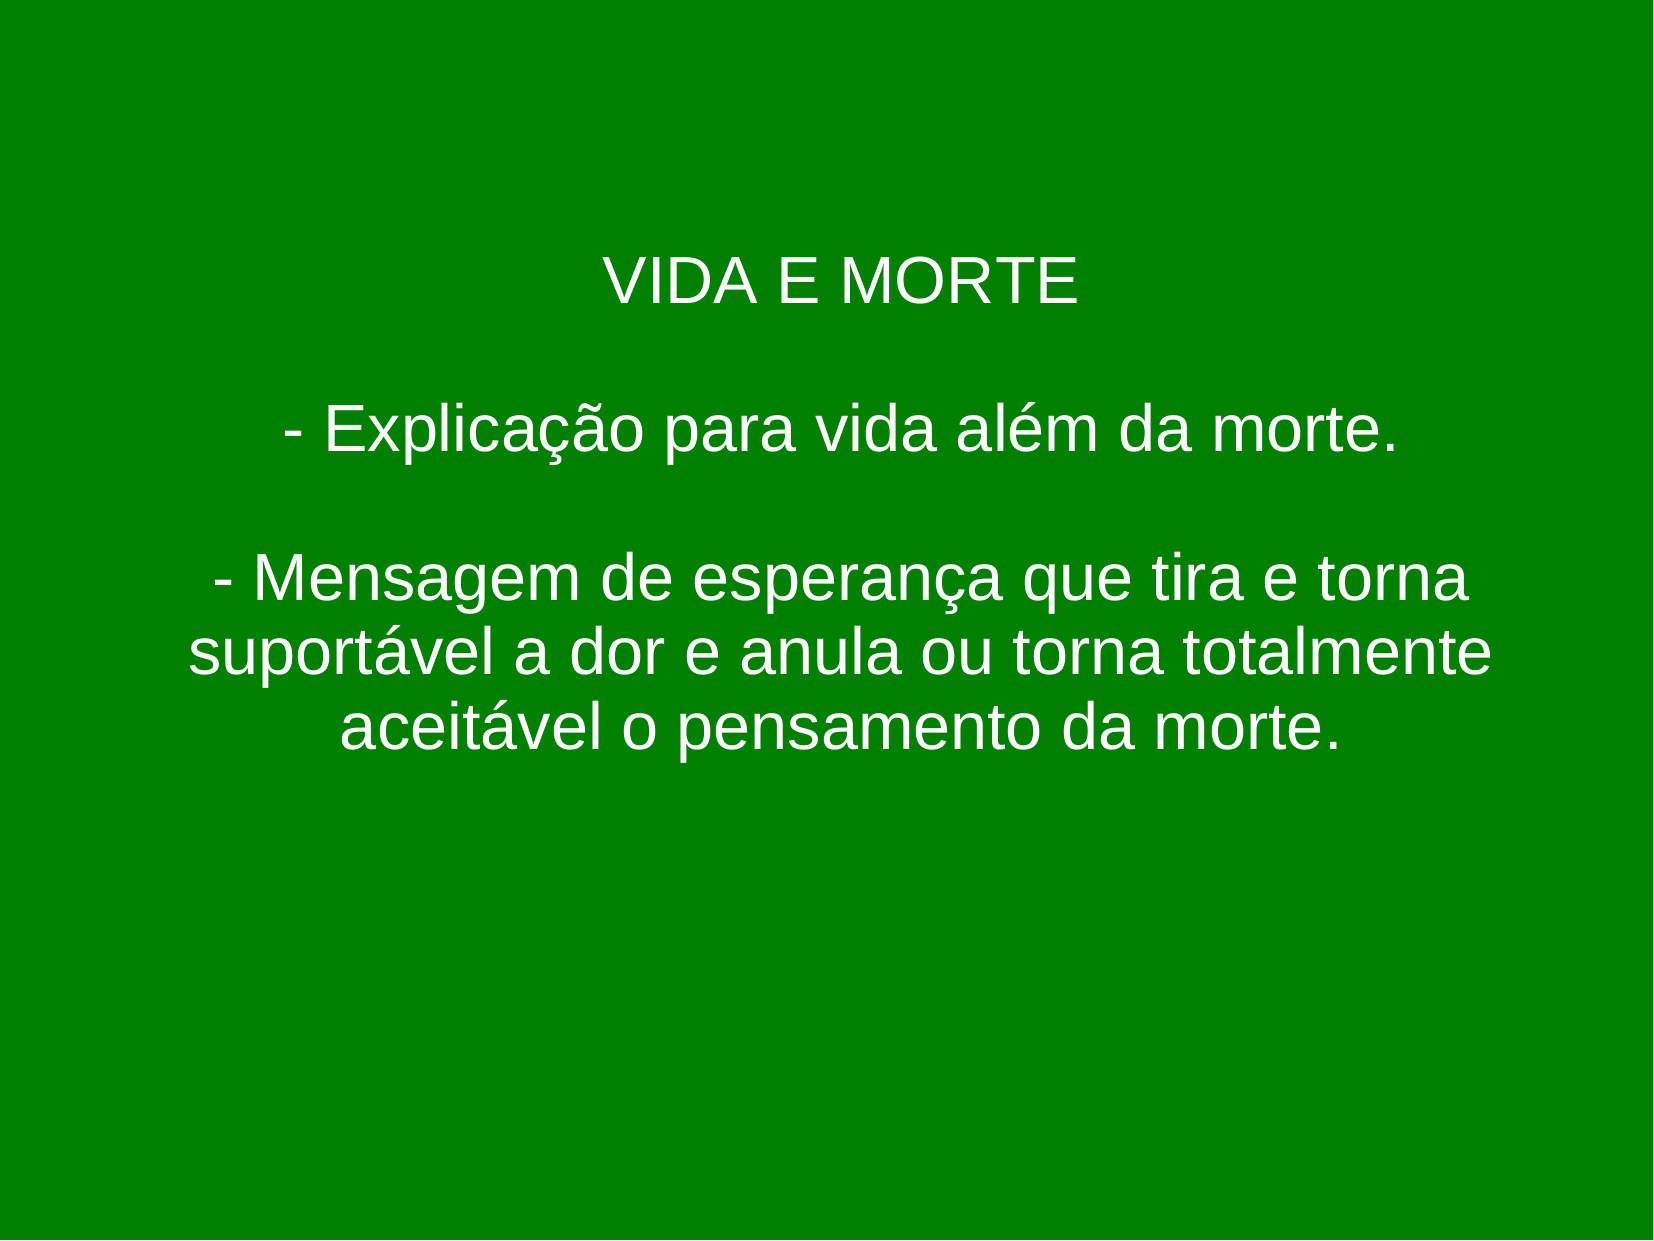

VIDA E MORTE
- Explicação para vida além da morte.
- Mensagem de esperança que tira e torna suportável a dor e anula ou torna totalmente aceitável o pensamento da morte.